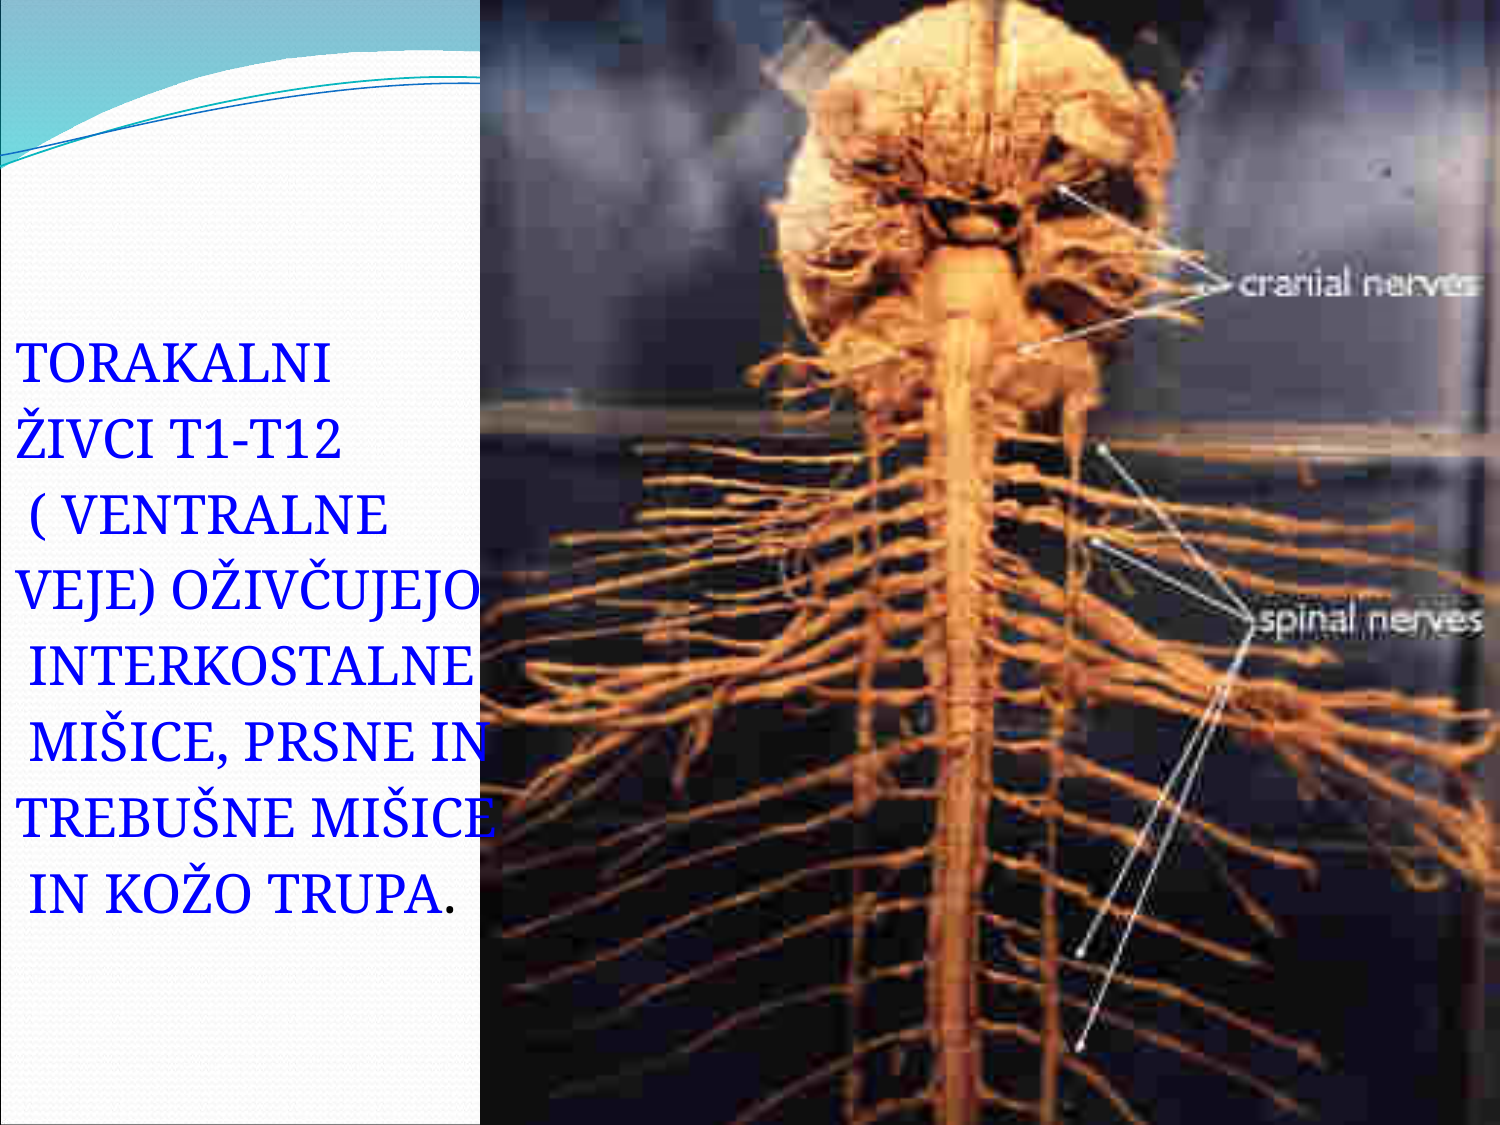

TORAKALNI
ŽIVCI T1-T12
 ( VENTRALNE
VEJE) OŽIVČUJEJO
 INTERKOSTALNE
 MIŠICE, PRSNE IN
TREBUŠNE MIŠICE
 IN KOŽO TRUPA.
#